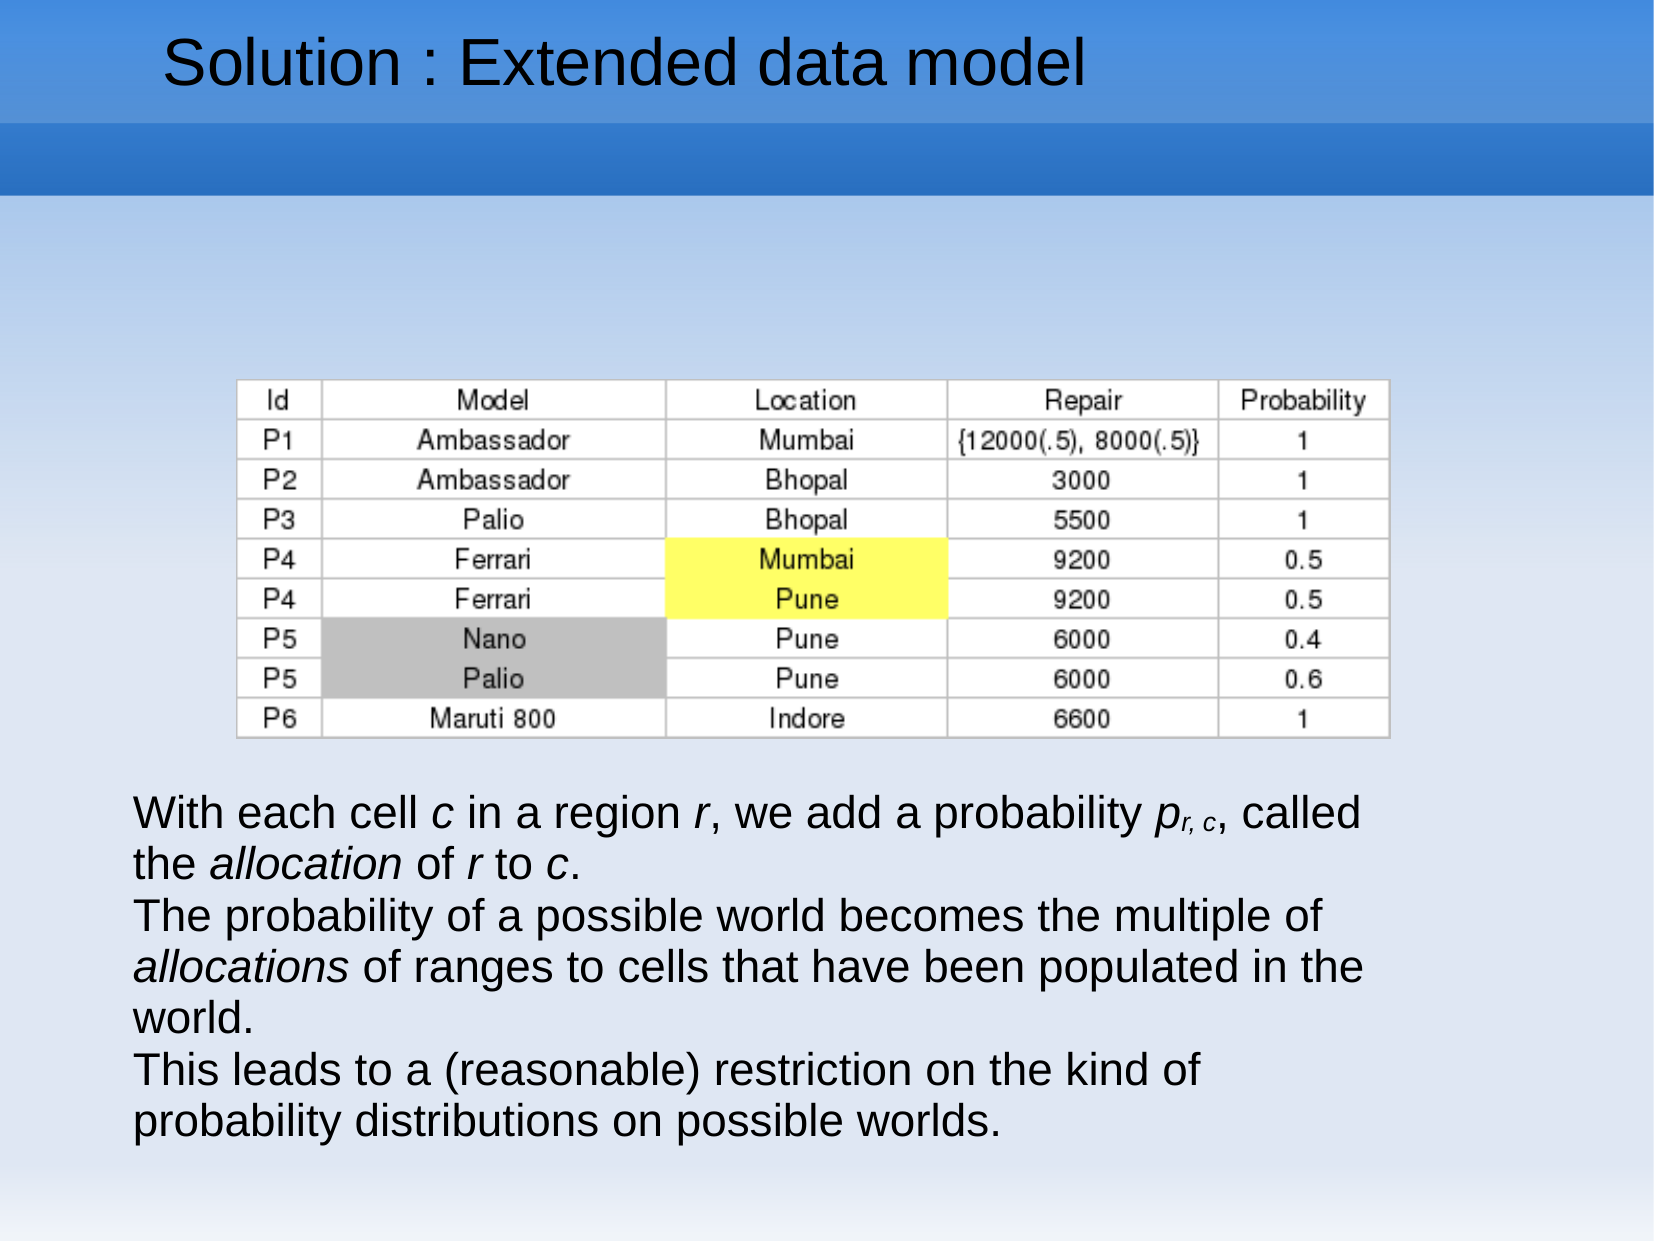

Solution : Extended data model
With each cell c in a region r, we add a probability pr, c, called the allocation of r to c.
The probability of a possible world becomes the multiple of allocations of ranges to cells that have been populated in the world.
This leads to a (reasonable) restriction on the kind of probability distributions on possible worlds.